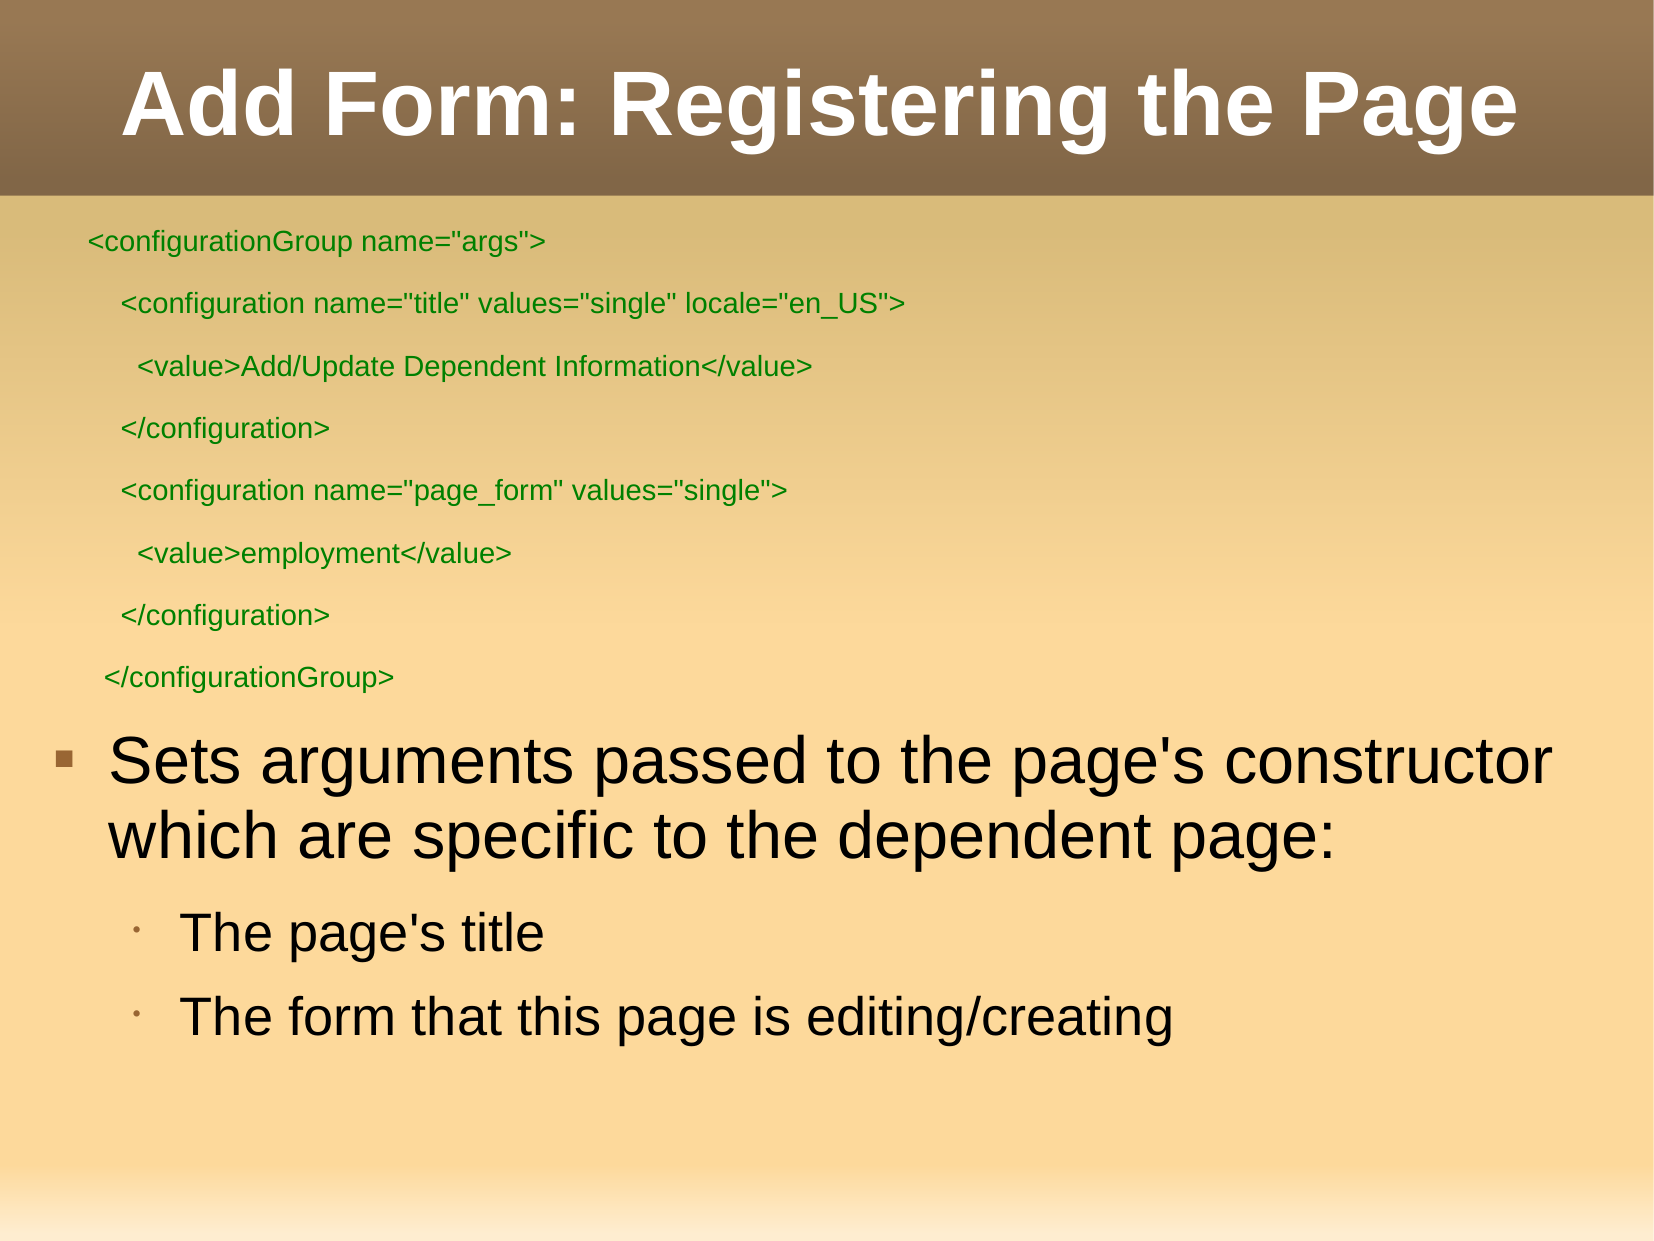

# Add Form: Registering the Page
 <configurationGroup name="args">
 <configuration name="title" values="single" locale="en_US">
 <value>Add/Update Dependent Information</value>
 </configuration>
 <configuration name="page_form" values="single">
 <value>employment</value>
 </configuration>
 </configurationGroup>
Sets arguments passed to the page's constructor which are specific to the dependent page:
The page's title
The form that this page is editing/creating